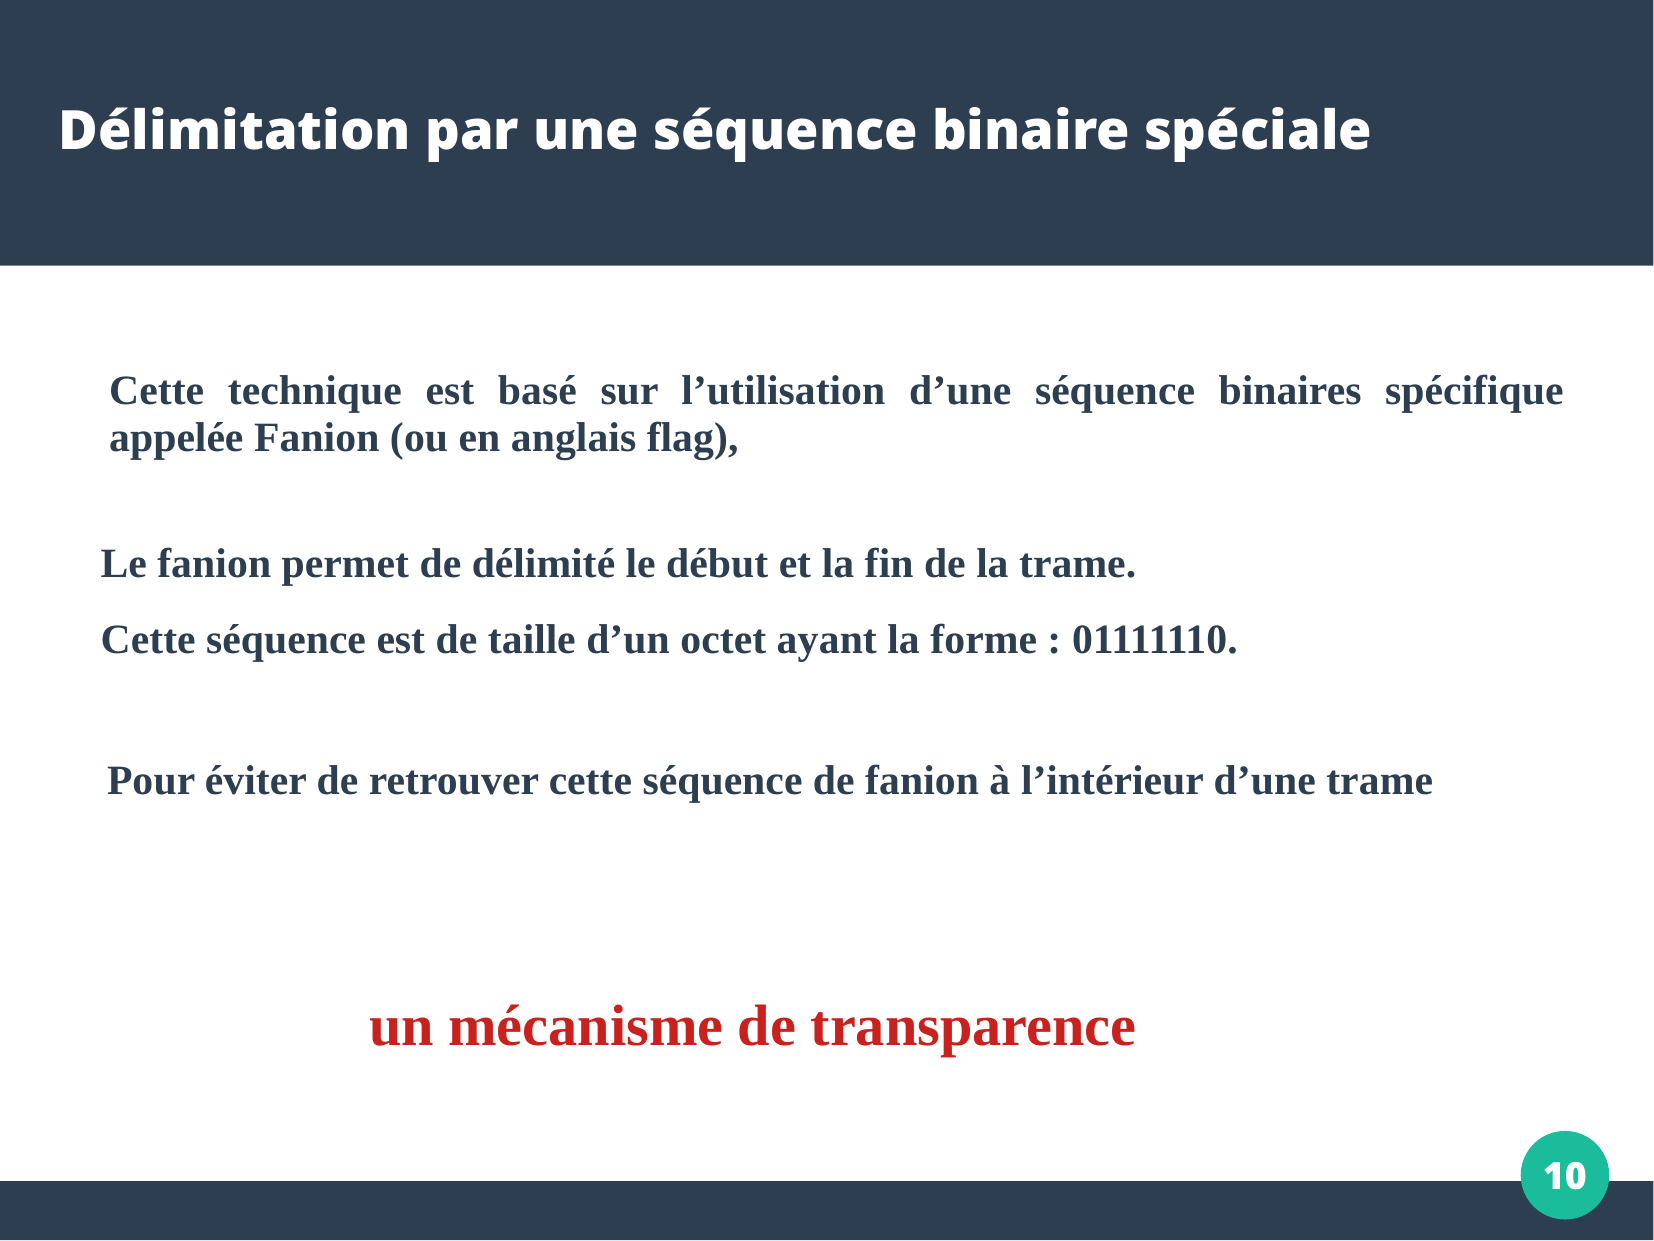

# Délimitation par une séquence binaire spéciale
Cette technique est basé sur l’utilisation d’une séquence binaires spécifique appelée Fanion (ou en anglais flag),
Le fanion permet de délimité le début et la fin de la trame.
Cette séquence est de taille d’un octet ayant la forme : 01111110.
Pour éviter de retrouver cette séquence de fanion à l’intérieur d’une trame
un mécanisme de transparence
10